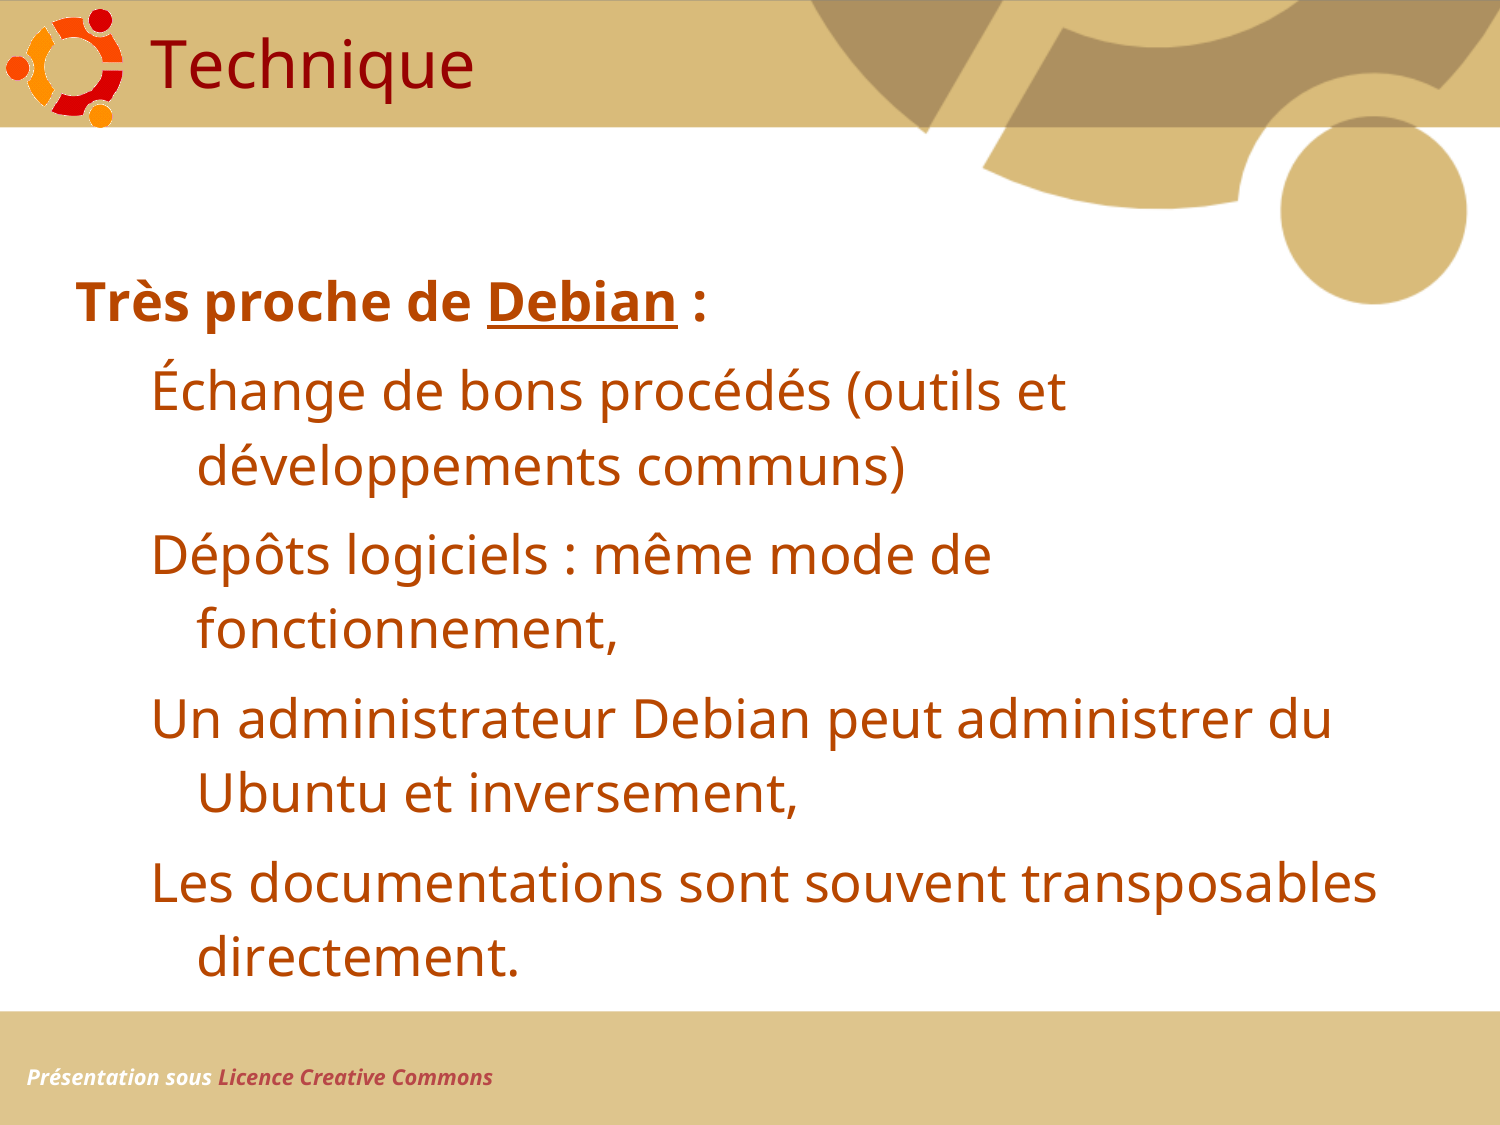

# Technique
Très proche de Debian :
Échange de bons procédés (outils et développements communs)
Dépôts logiciels : même mode de fonctionnement,
Un administrateur Debian peut administrer du Ubuntu et inversement,
Les documentations sont souvent transposables directement.